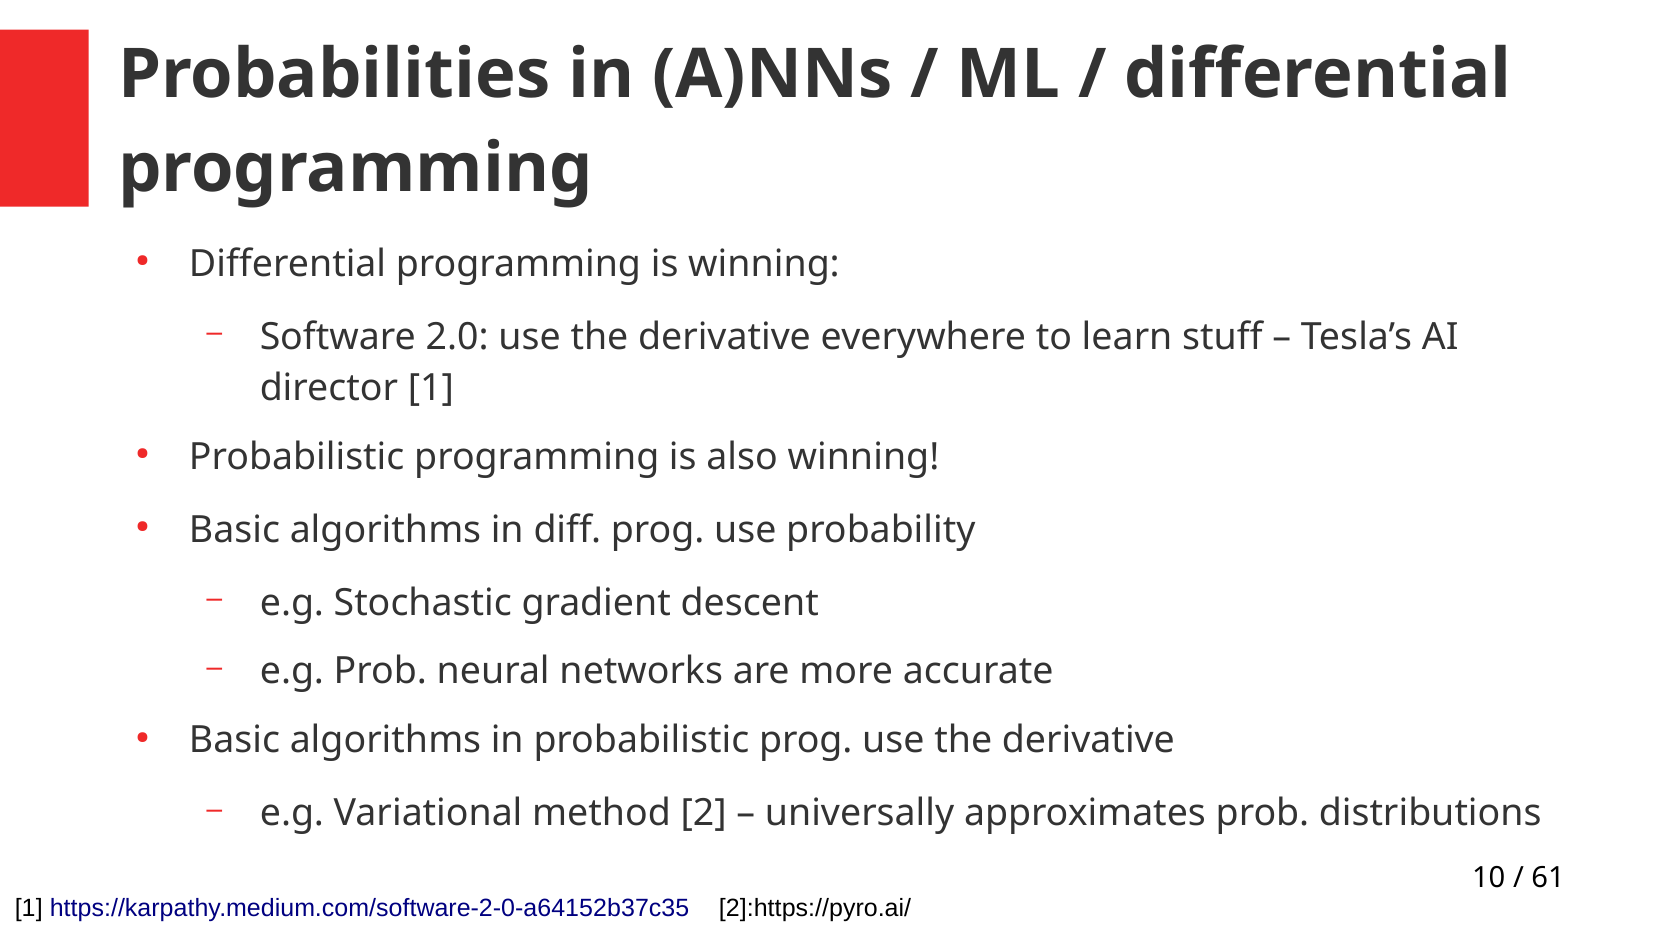

# Probabilities in (A)NNs / ML / differential programming
Differential programming is winning:
Software 2.0: use the derivative everywhere to learn stuff – Tesla’s AI director [1]
Probabilistic programming is also winning!
Basic algorithms in diff. prog. use probability
e.g. Stochastic gradient descent
e.g. Prob. neural networks are more accurate
Basic algorithms in probabilistic prog. use the derivative
e.g. Variational method [2] – universally approximates prob. distributions
10
[1] https://karpathy.medium.com/software-2-0-a64152b37c35 [2]:https://pyro.ai/